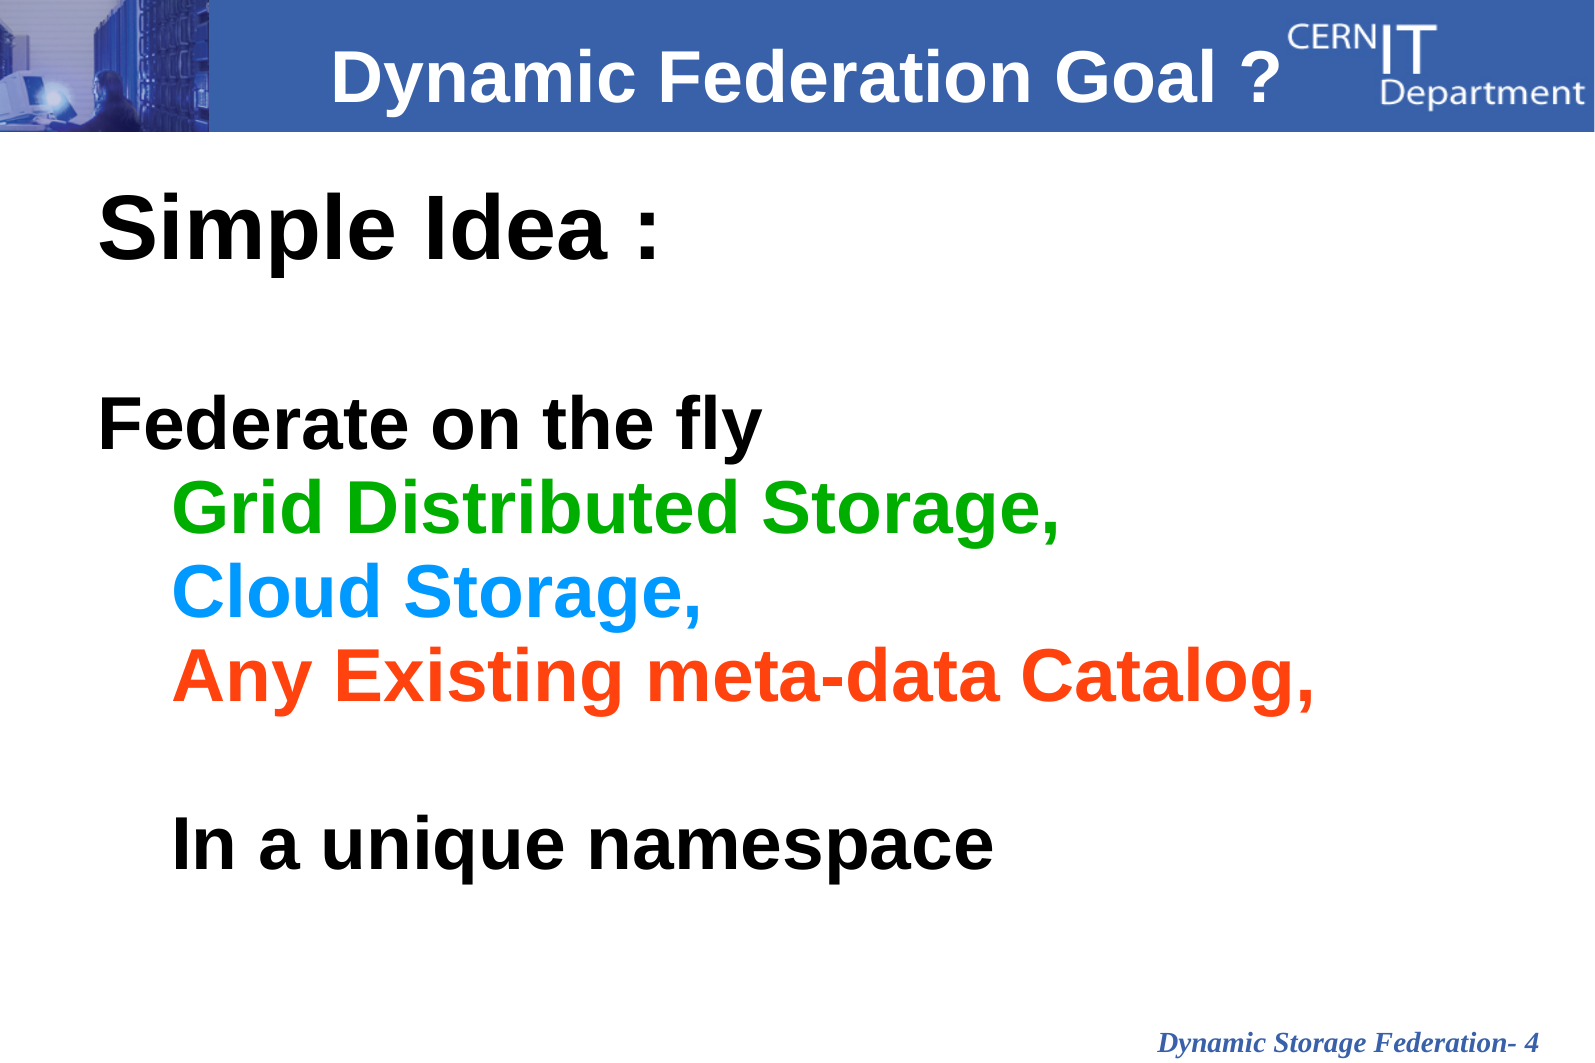

# Dynamic Federation Goal ?
Simple Idea :
Federate on the fly
	Grid Distributed Storage,
	Cloud Storage,
	Any Existing meta-data Catalog,
	In a unique namespace